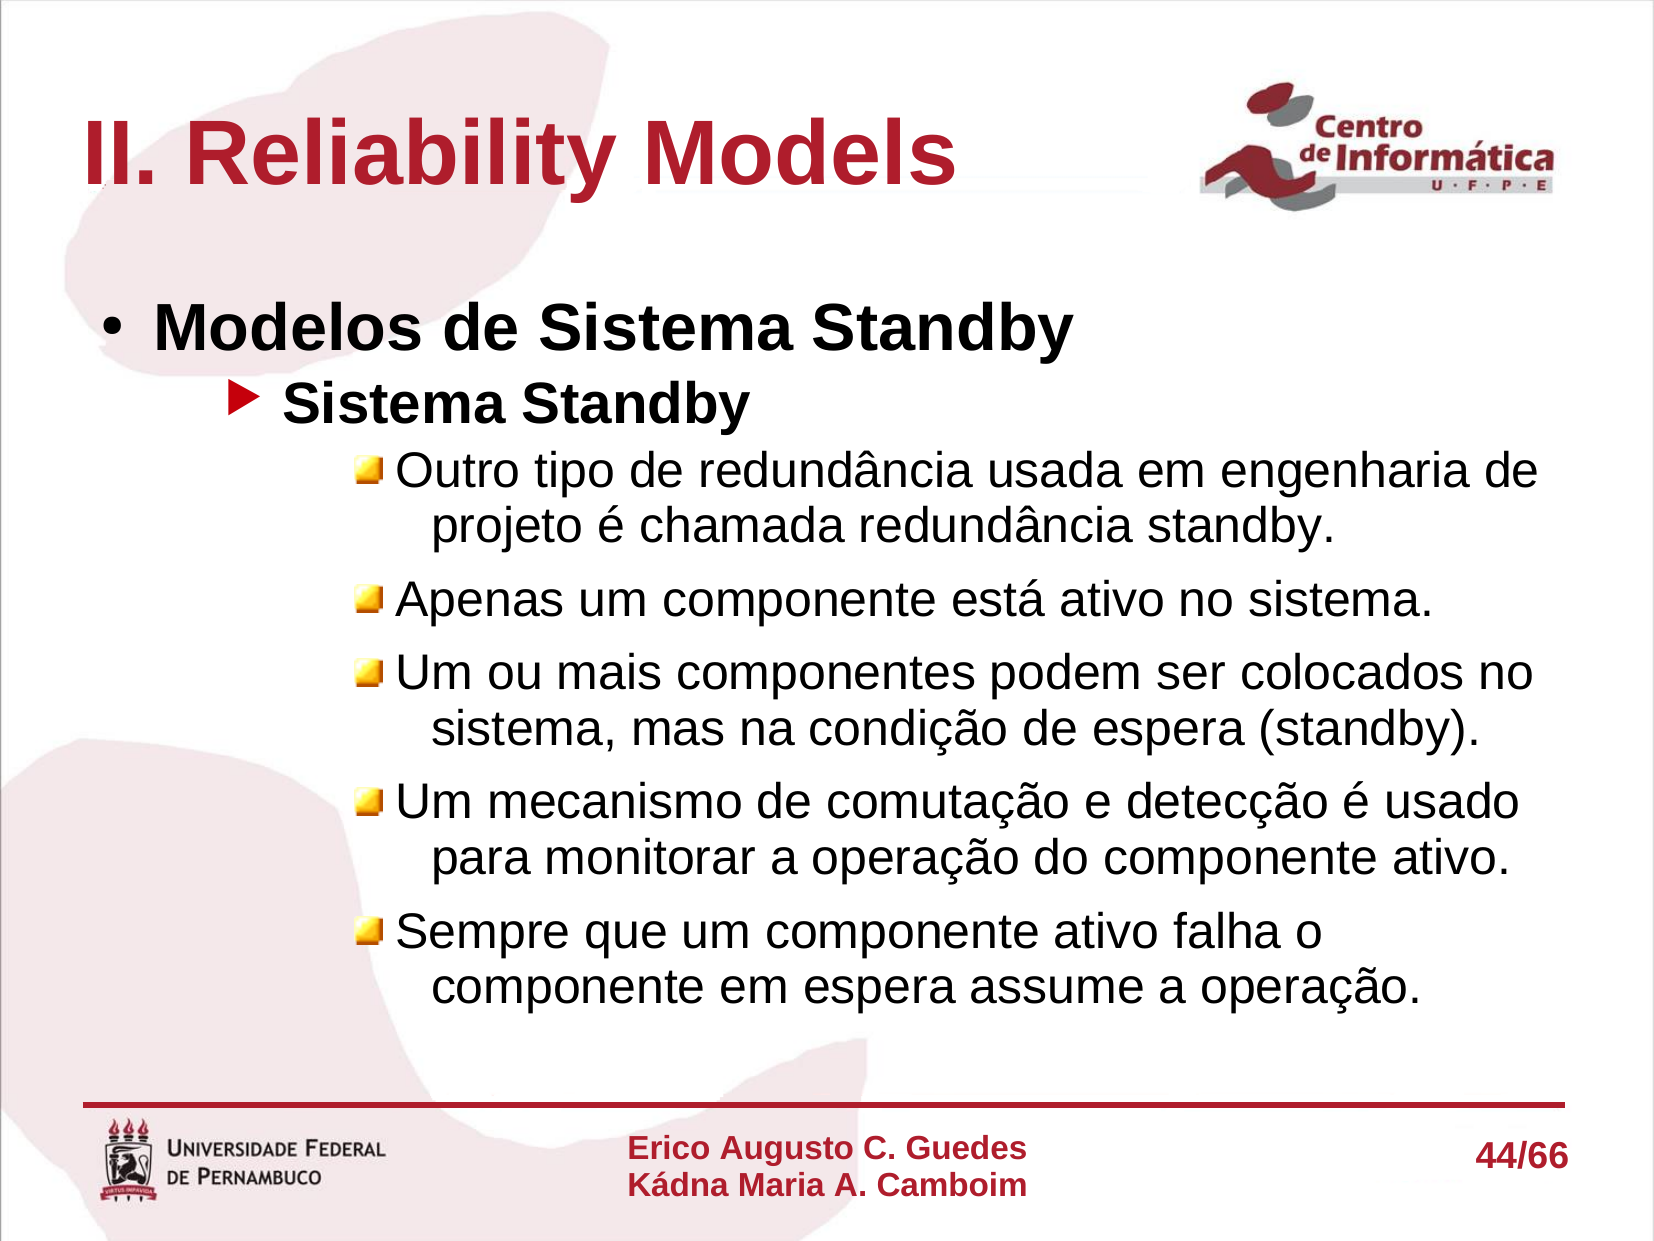

# II. Reliability Models
Modelos de Sistema Standby
 Sistema Standby
Outro tipo de redundância usada em engenharia de projeto é chamada redundância standby.
Apenas um componente está ativo no sistema.
Um ou mais componentes podem ser colocados no sistema, mas na condição de espera (standby).
Um mecanismo de comutação e detecção é usado para monitorar a operação do componente ativo.
Sempre que um componente ativo falha o componente em espera assume a operação.